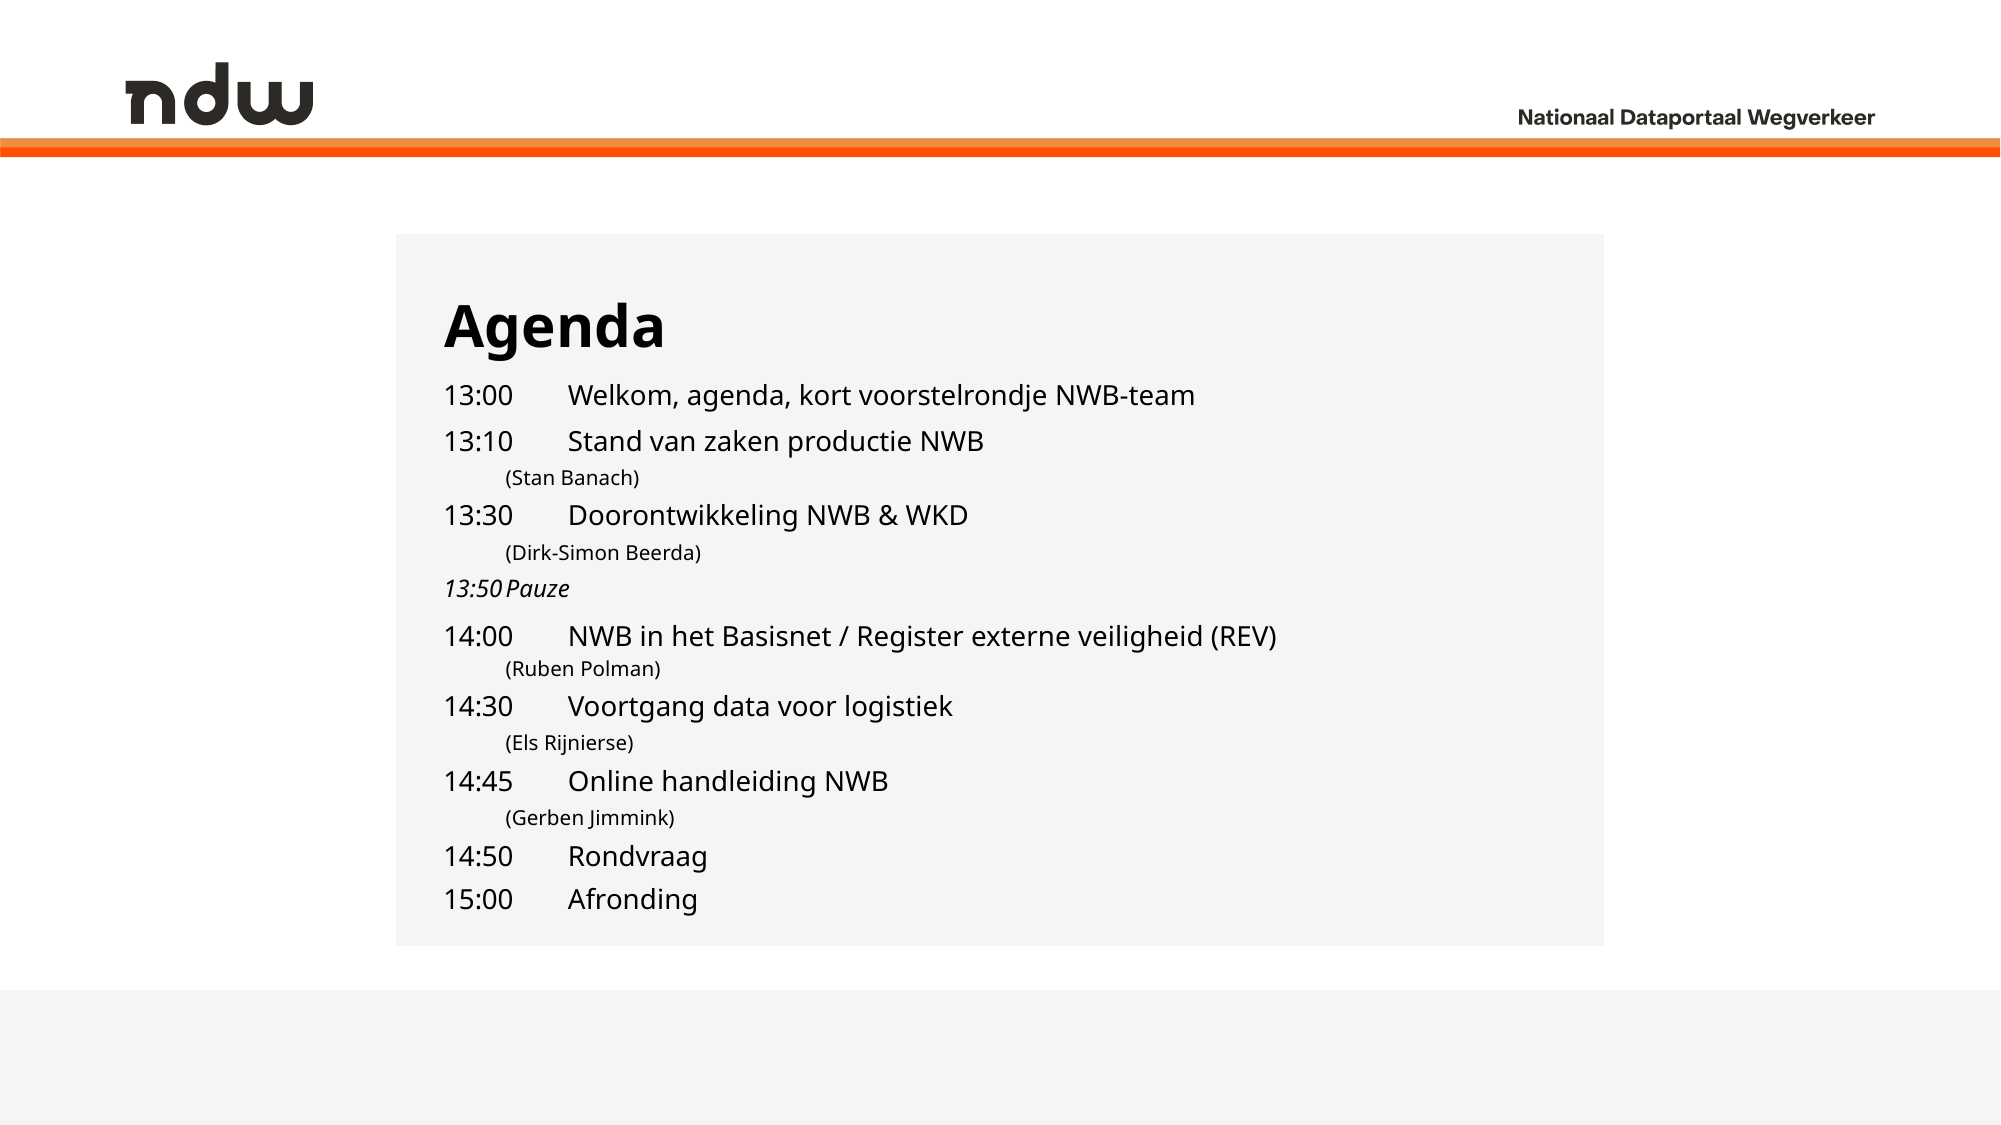

Agenda
# 13:00 	Welkom, agenda, kort voorstelrondje NWB-team
13:10	Stand van zaken productie NWB
	(Stan Banach)
13:30	Doorontwikkeling NWB & WKD
	(Dirk-Simon Beerda)
13:50	Pauze
14:00	NWB in het Basisnet / Register externe veiligheid (REV)
	(Ruben Polman)
14:30	Voortgang data voor logistiek
	(Els Rijnierse)
14:45	Online handleiding NWB
	(Gerben Jimmink)
14:50	Rondvraag
15:00	Afronding